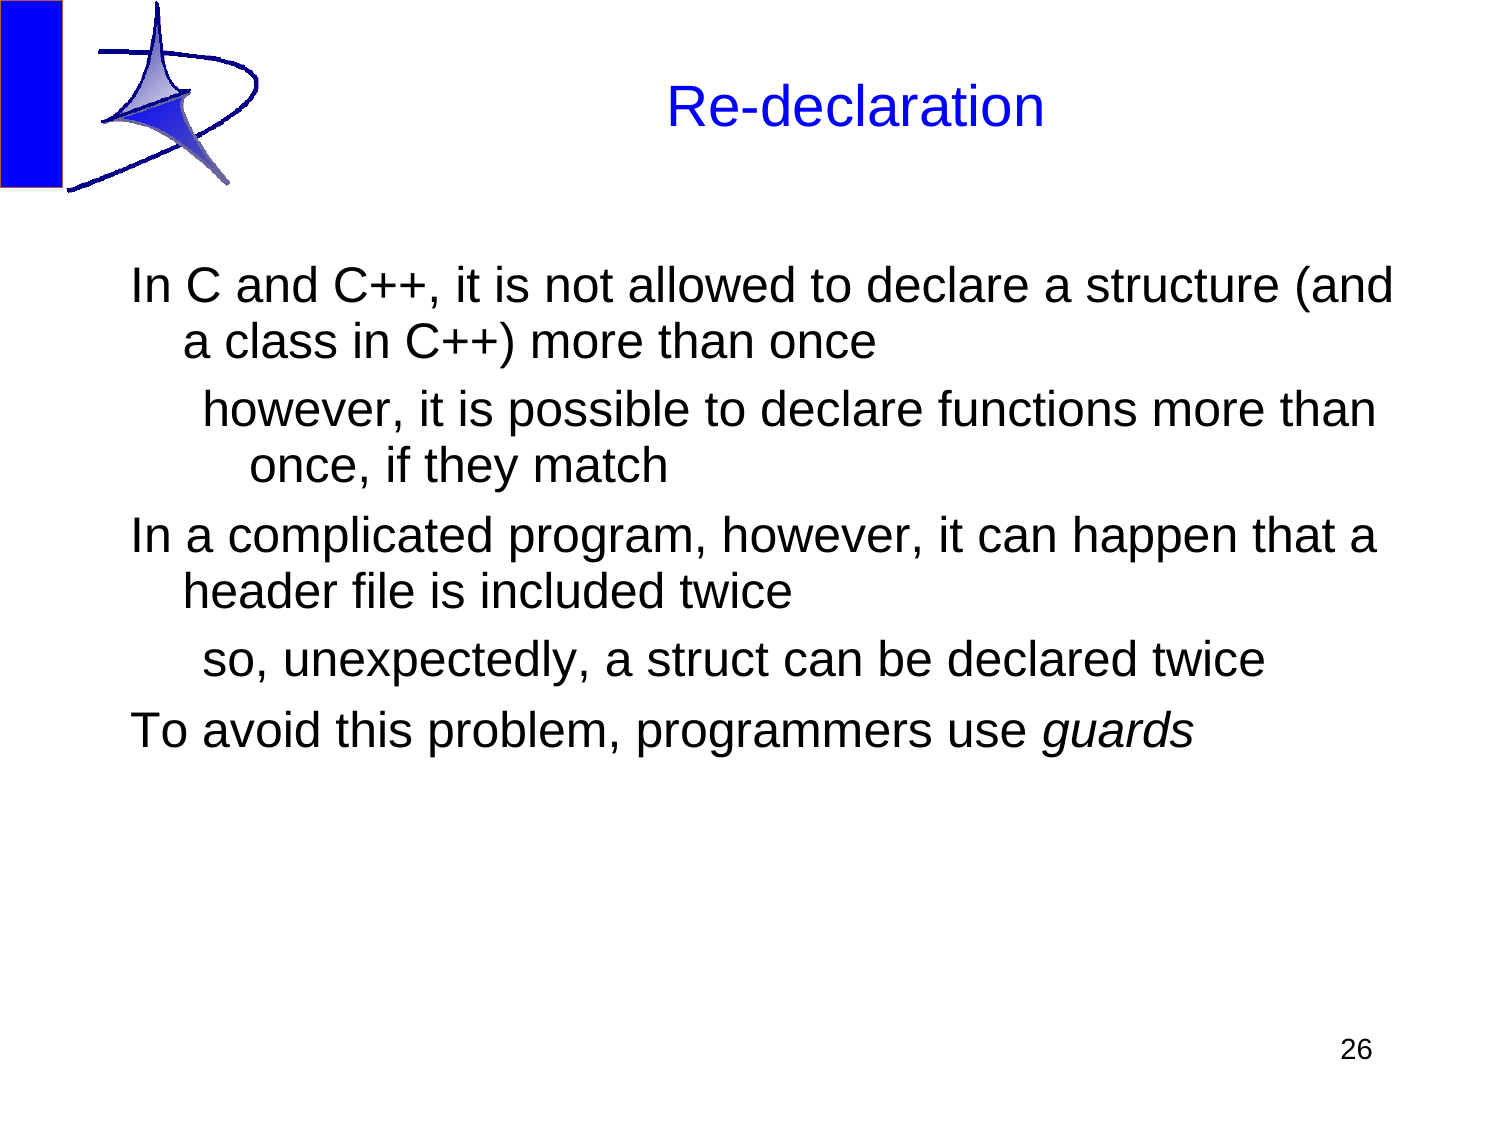

# Re-declaration
In C and C++, it is not allowed to declare a structure (and a class in C++) more than once
however, it is possible to declare functions more than once, if they match
In a complicated program, however, it can happen that a header file is included twice
so, unexpectedly, a struct can be declared twice
To avoid this problem, programmers use guards
26